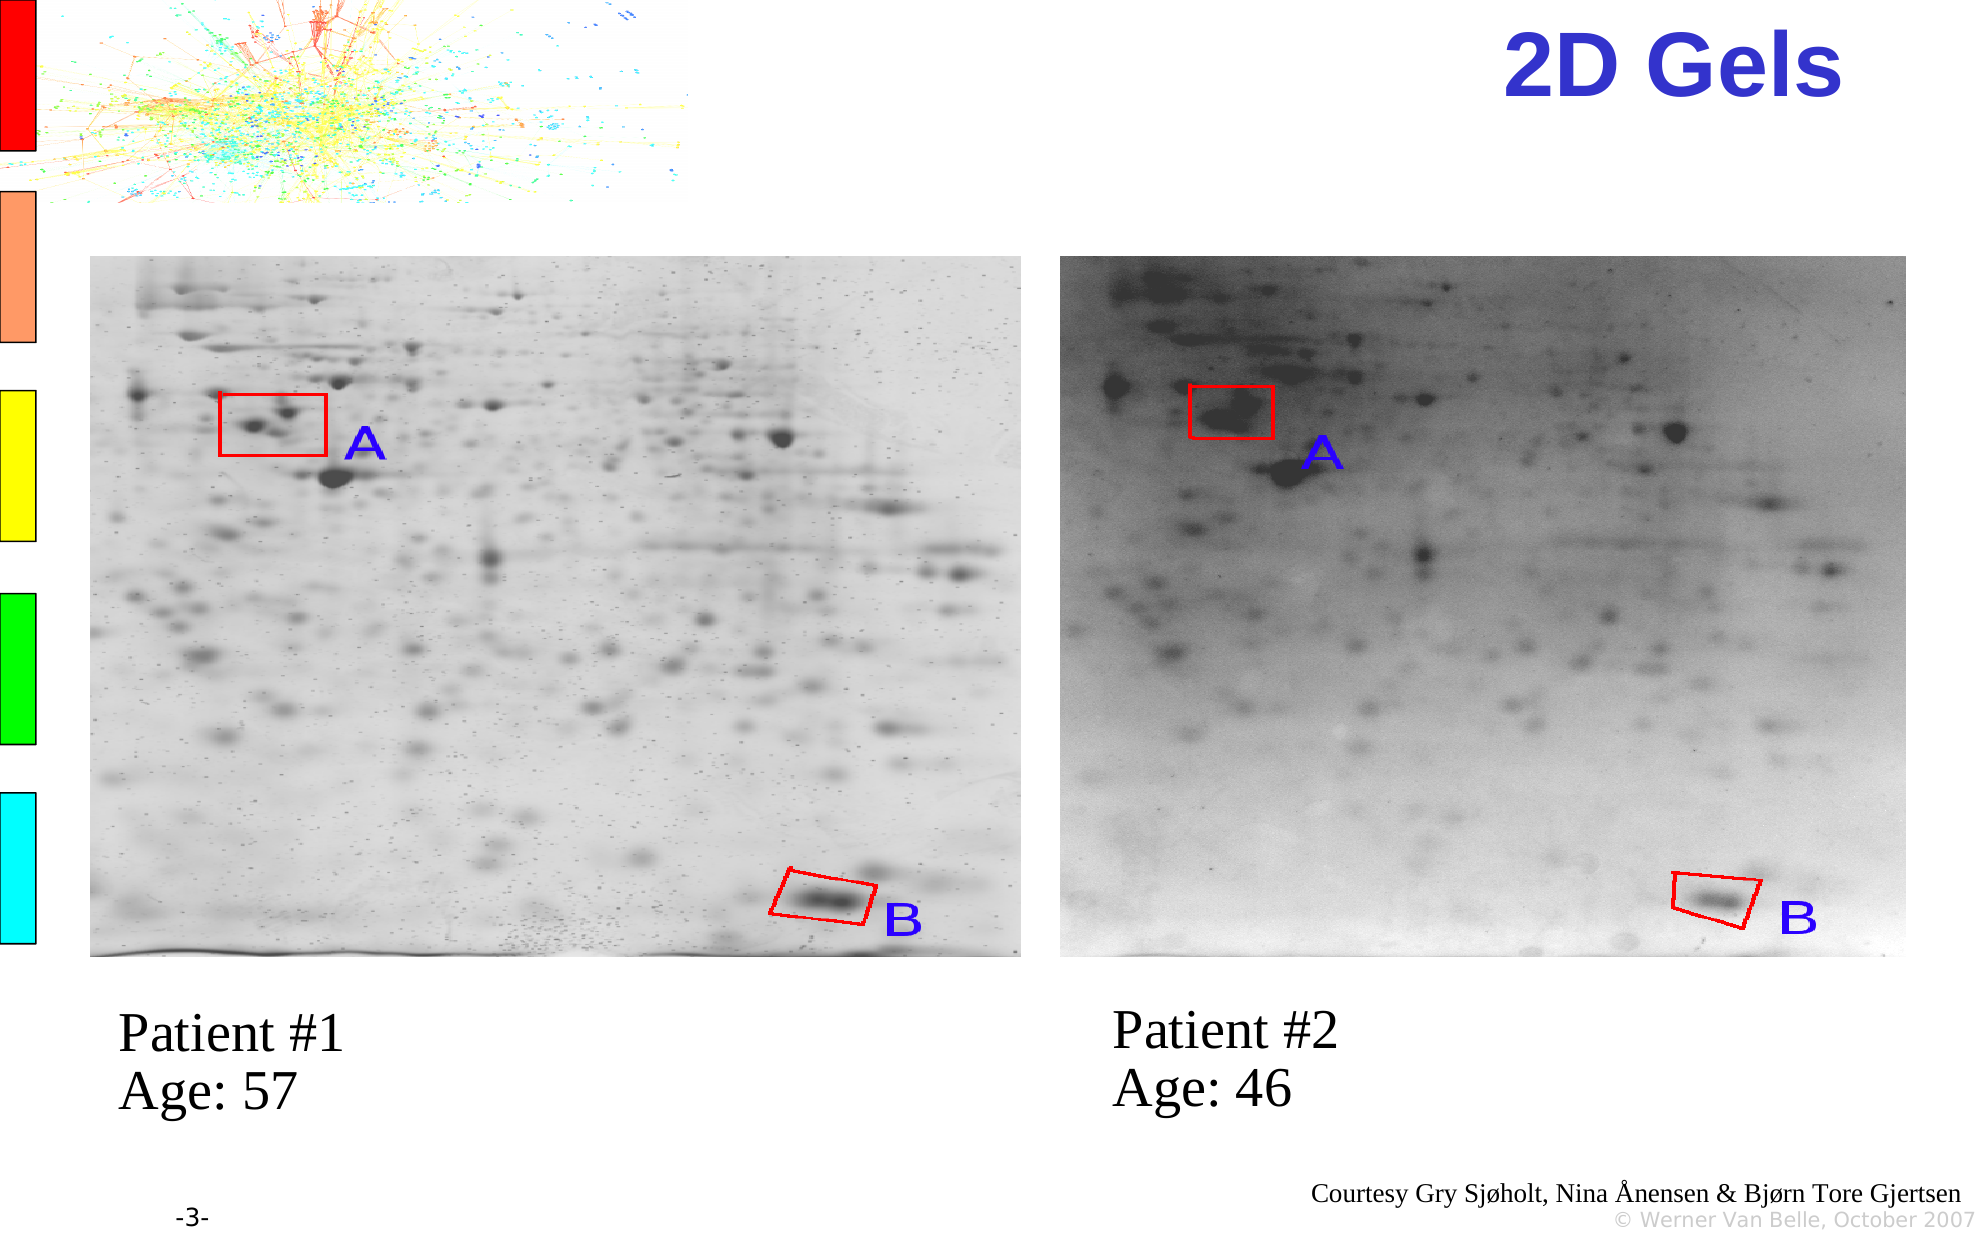

# 2D Gels
Patient #2
Age: 46
Patient #1
Age: 57
Courtesy Gry Sjøholt, Nina Ånensen & Bjørn Tore Gjertsen